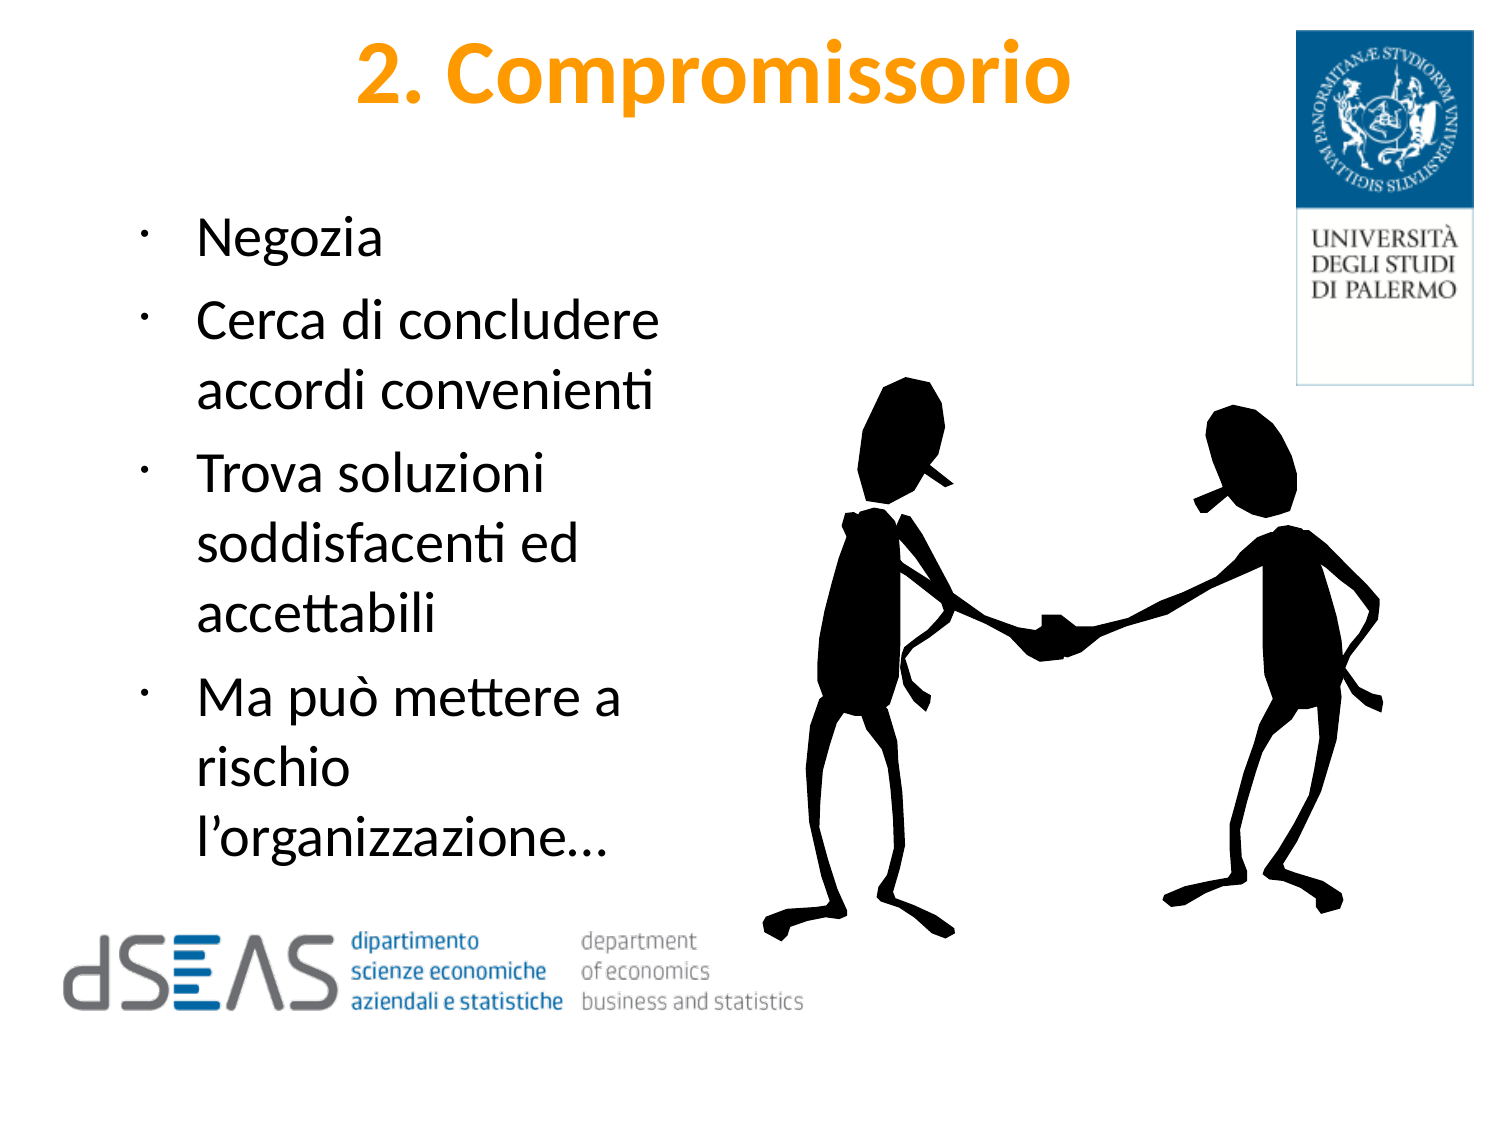

# 2. Compromissorio
Negozia
Cerca di concludere accordi convenienti
Trova soluzioni soddisfacenti ed accettabili
Ma può mettere a rischio l’organizzazione…